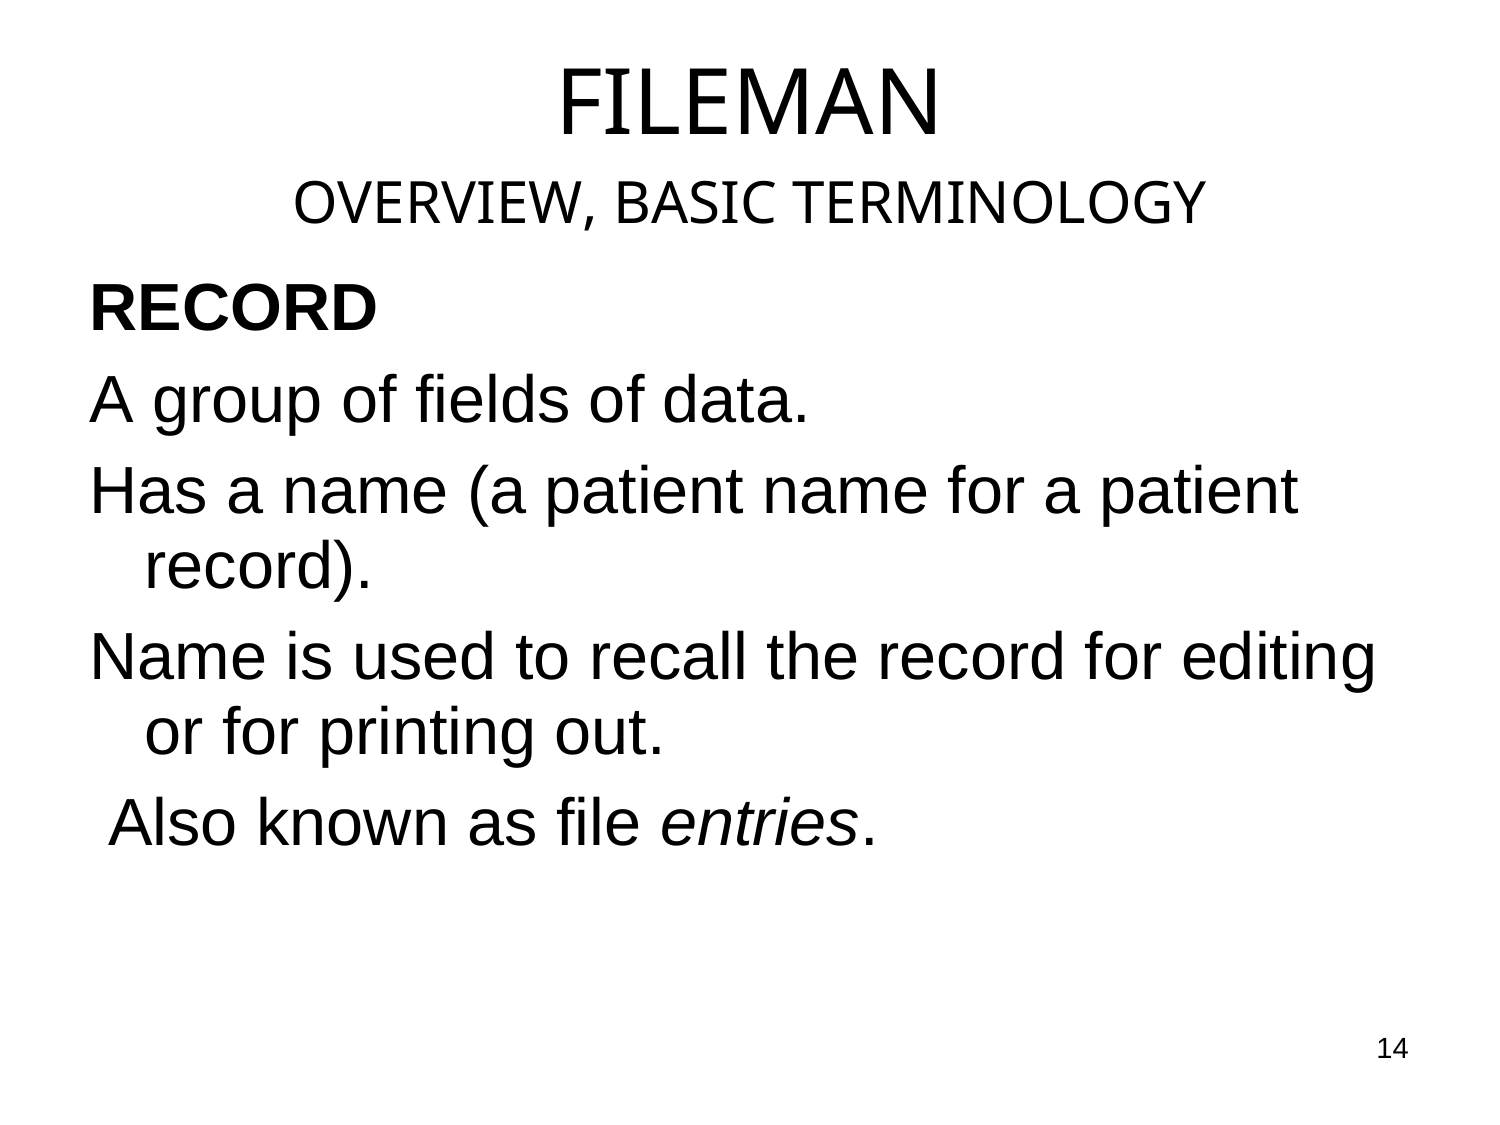

# FILEMAN OVERVIEW, BASIC TERMINOLOGY
RECORD
A group of fields of data.
Has a name (a patient name for a patient record).
Name is used to recall the record for editing or for printing out.
 Also known as file entries.
14